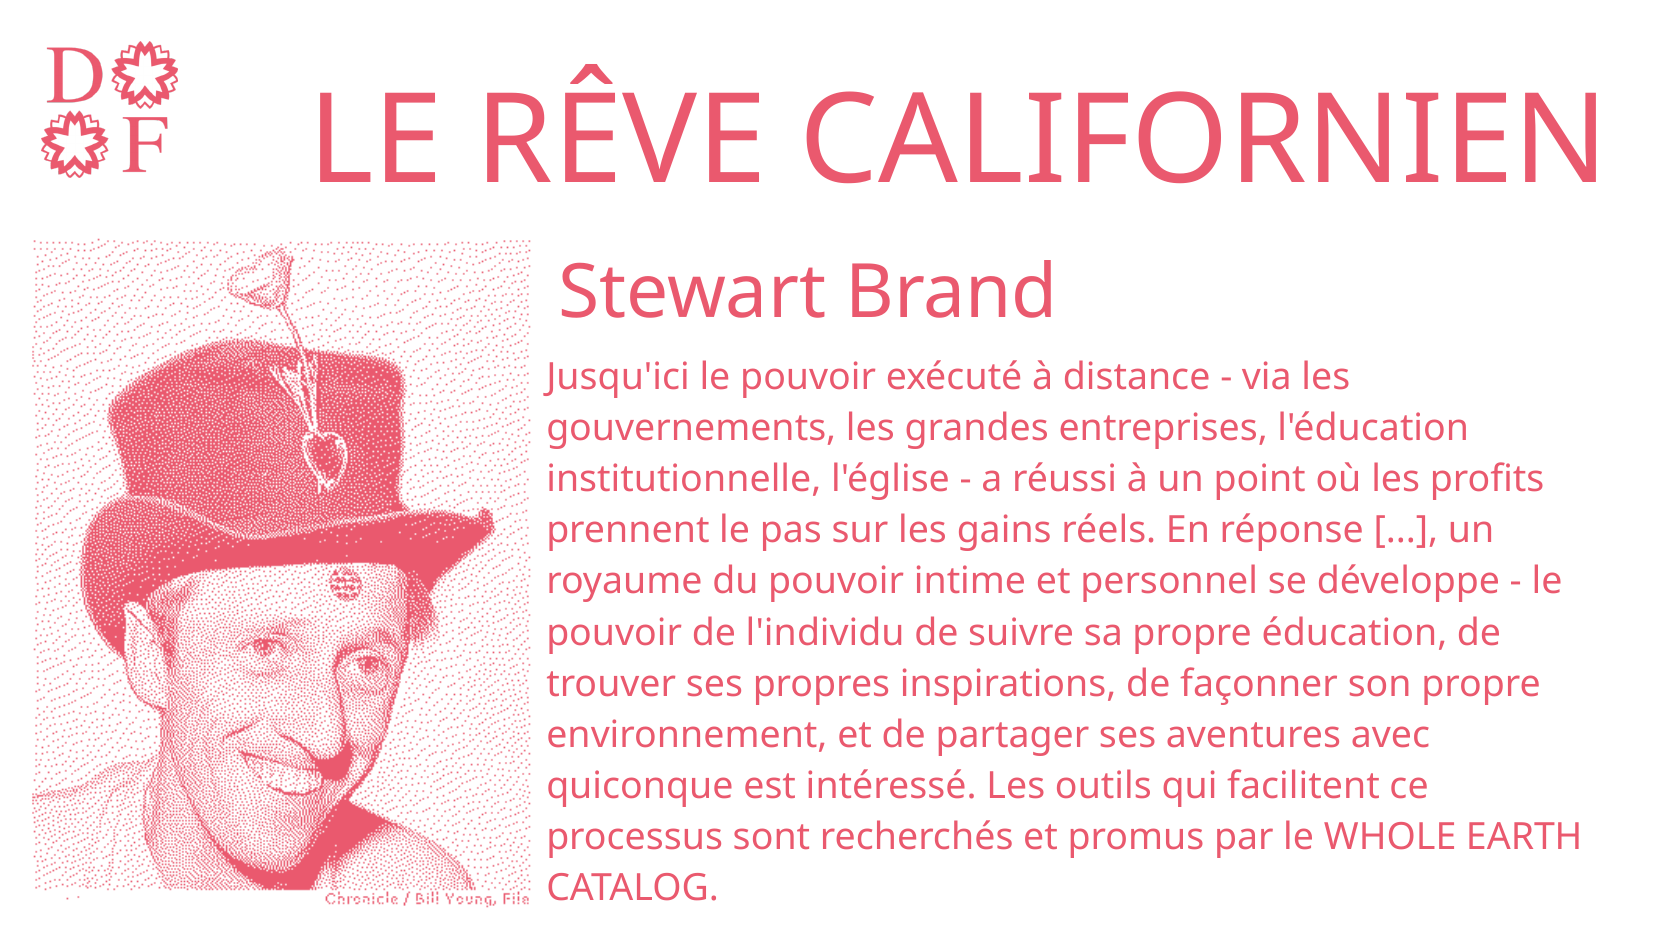

LE RÊVE CALIFORNIEN
Stewart Brand
Jusqu'ici le pouvoir exécuté à distance - via les gouvernements, les grandes entreprises, l'éducation institutionnelle, l'église - a réussi à un point où les profits prennent le pas sur les gains réels. En réponse [...], un royaume du pouvoir intime et personnel se développe - le pouvoir de l'individu de suivre sa propre éducation, de trouver ses propres inspirations, de façonner son propre environnement, et de partager ses aventures avec quiconque est intéressé. Les outils qui facilitent ce processus sont recherchés et promus par le WHOLE EARTH CATALOG.
source : The Whole Earth Catalog, 1968